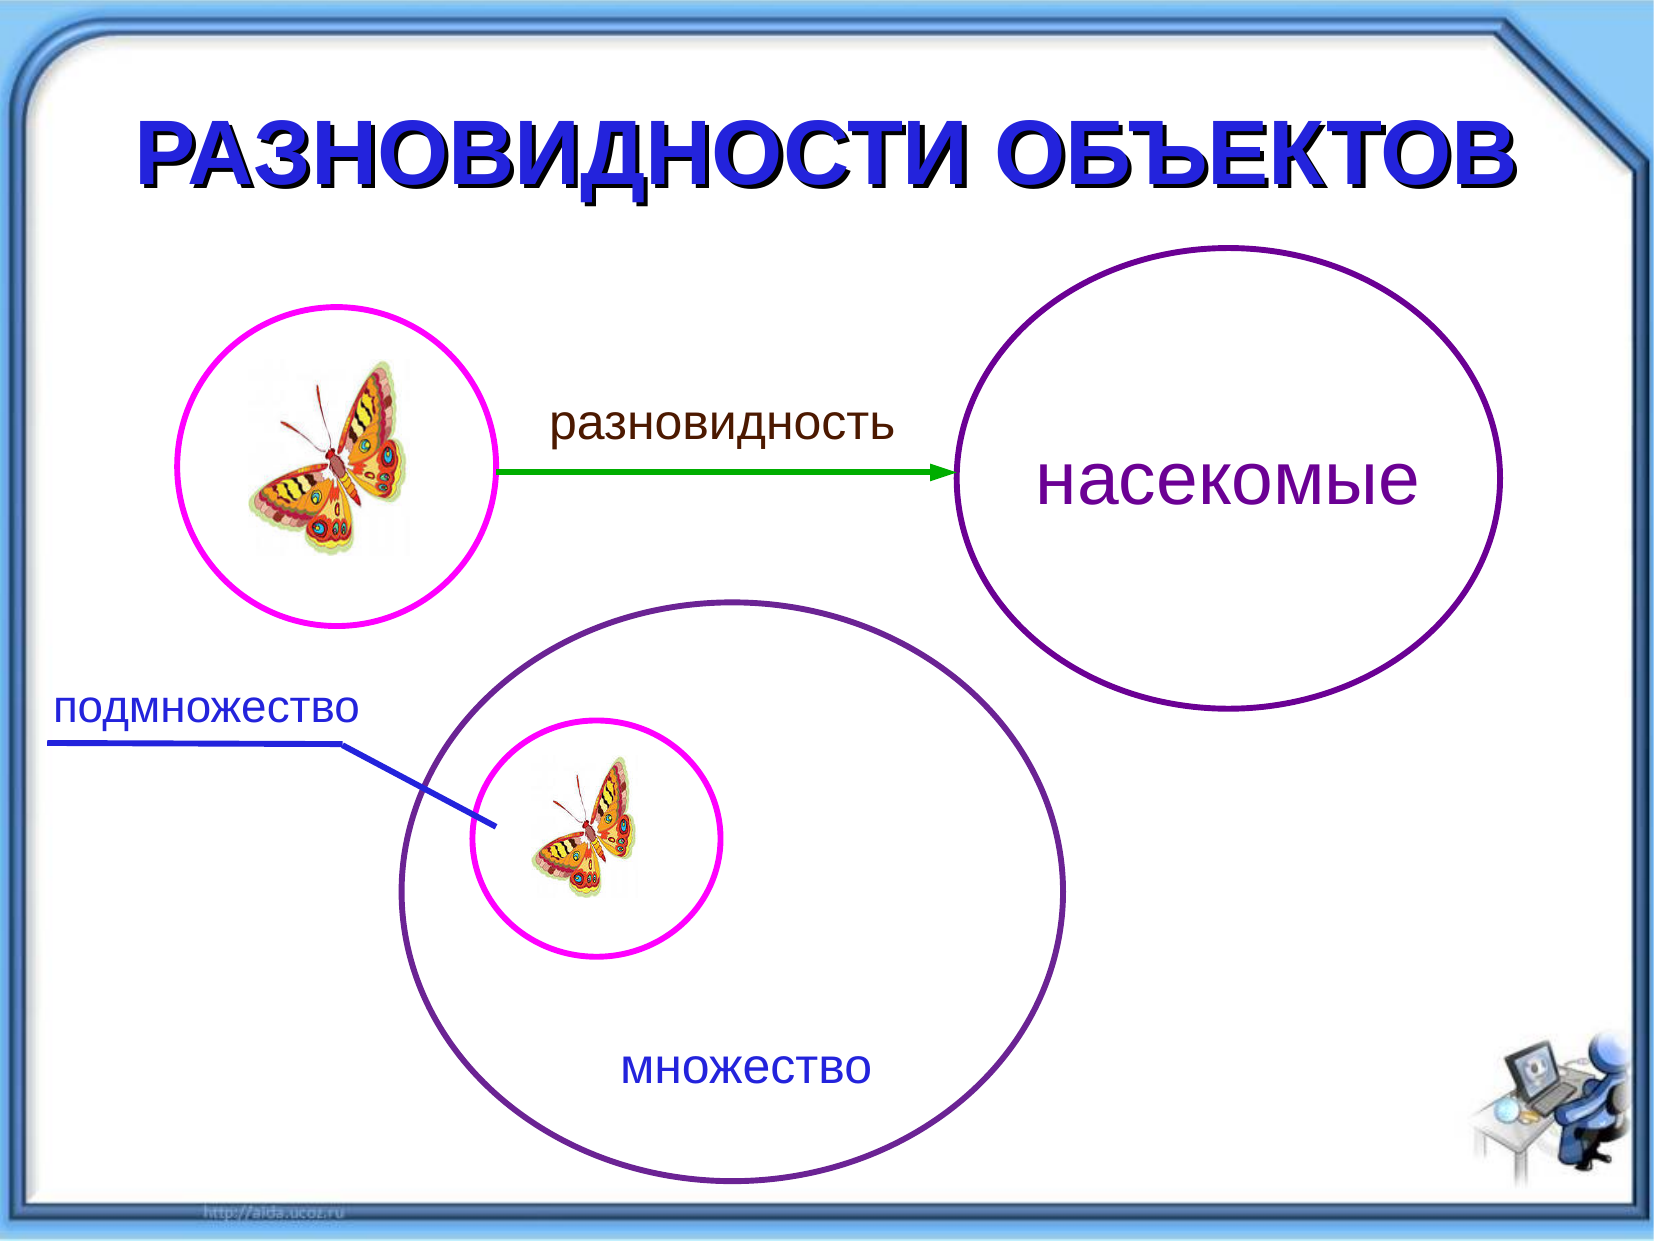

# РАЗНОВИДНОСТИ ОБЪЕКТОВ
насекомые
разновидность
подмножество
множество